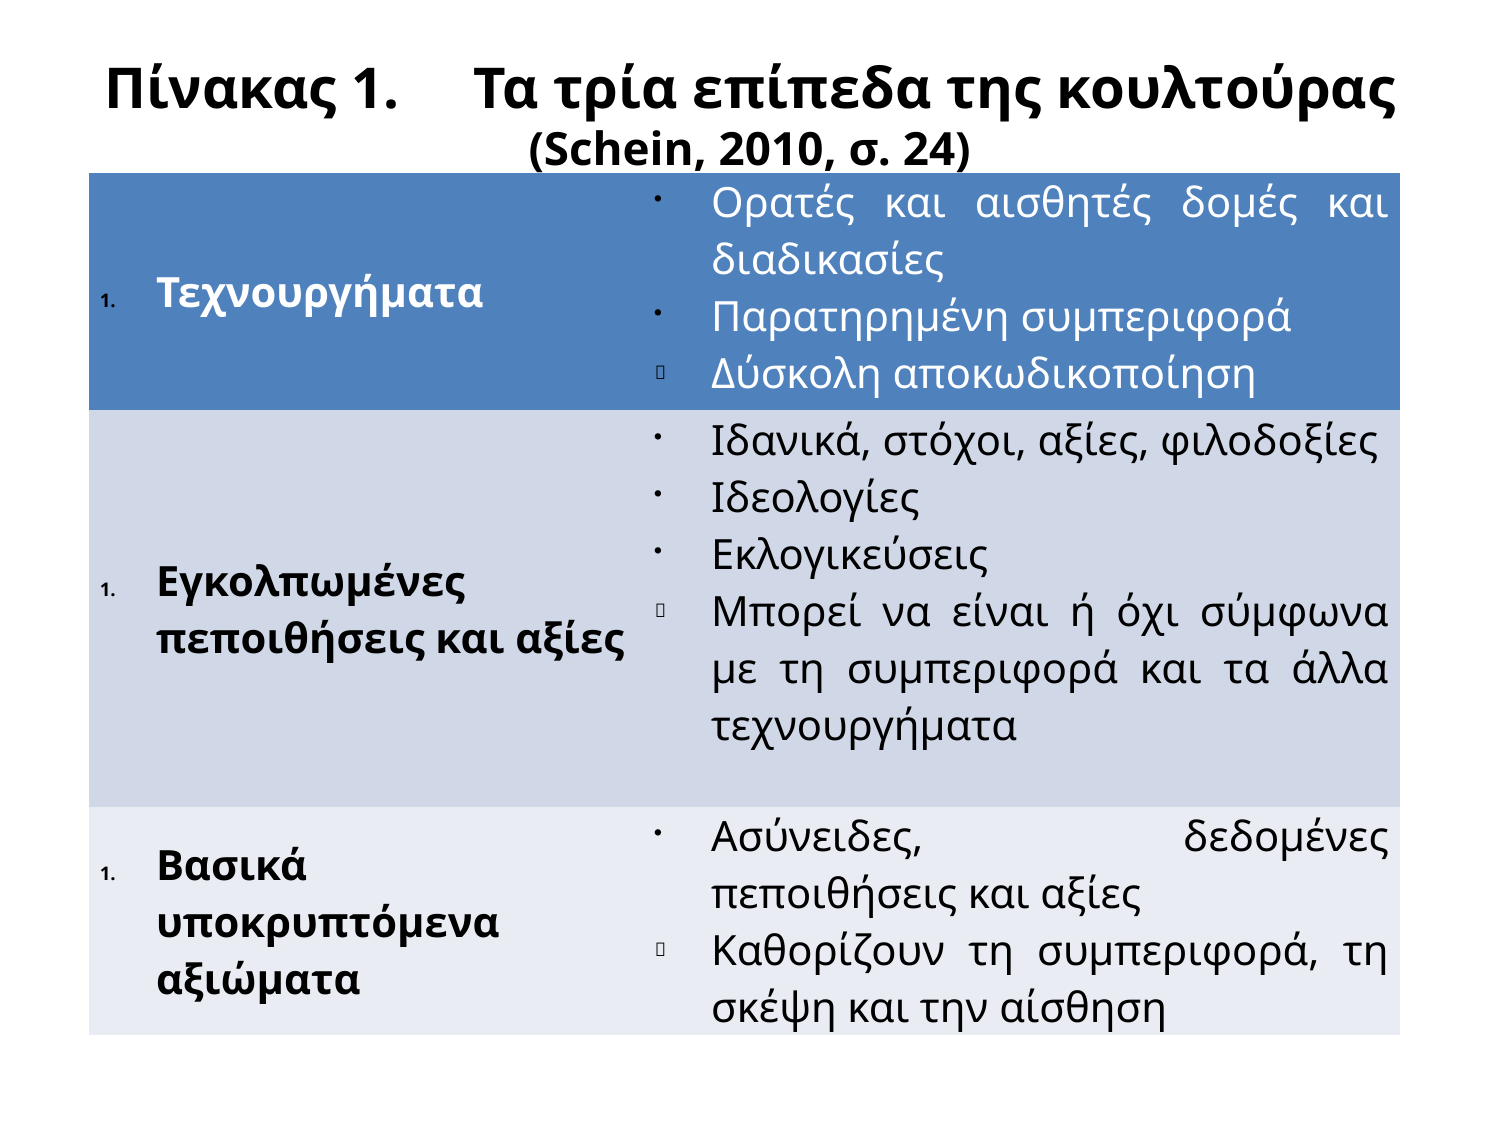

# Πίνακας 1.	Τα τρία επίπεδα της κουλτούρας (Schein, 2010, σ. 24)
| Τεχνουργήματα | Ορατές και αισθητές δομές και διαδικασίες Παρατηρημένη συμπεριφορά Δύσκολη αποκωδικοποίηση |
| --- | --- |
| Εγκολπωμένες πεποιθήσεις και αξίες | Ιδανικά, στόχοι, αξίες, φιλοδοξίες Ιδεολογίες Εκλογικεύσεις Μπορεί να είναι ή όχι σύμφωνα με τη συμπεριφορά και τα άλλα τεχνουργήματα |
| Βασικά υποκρυπτόμενα αξιώματα | Ασύνειδες, δεδομένες πεποιθήσεις και αξίες Καθορίζουν τη συμπεριφορά, τη σκέψη και την αίσθηση |